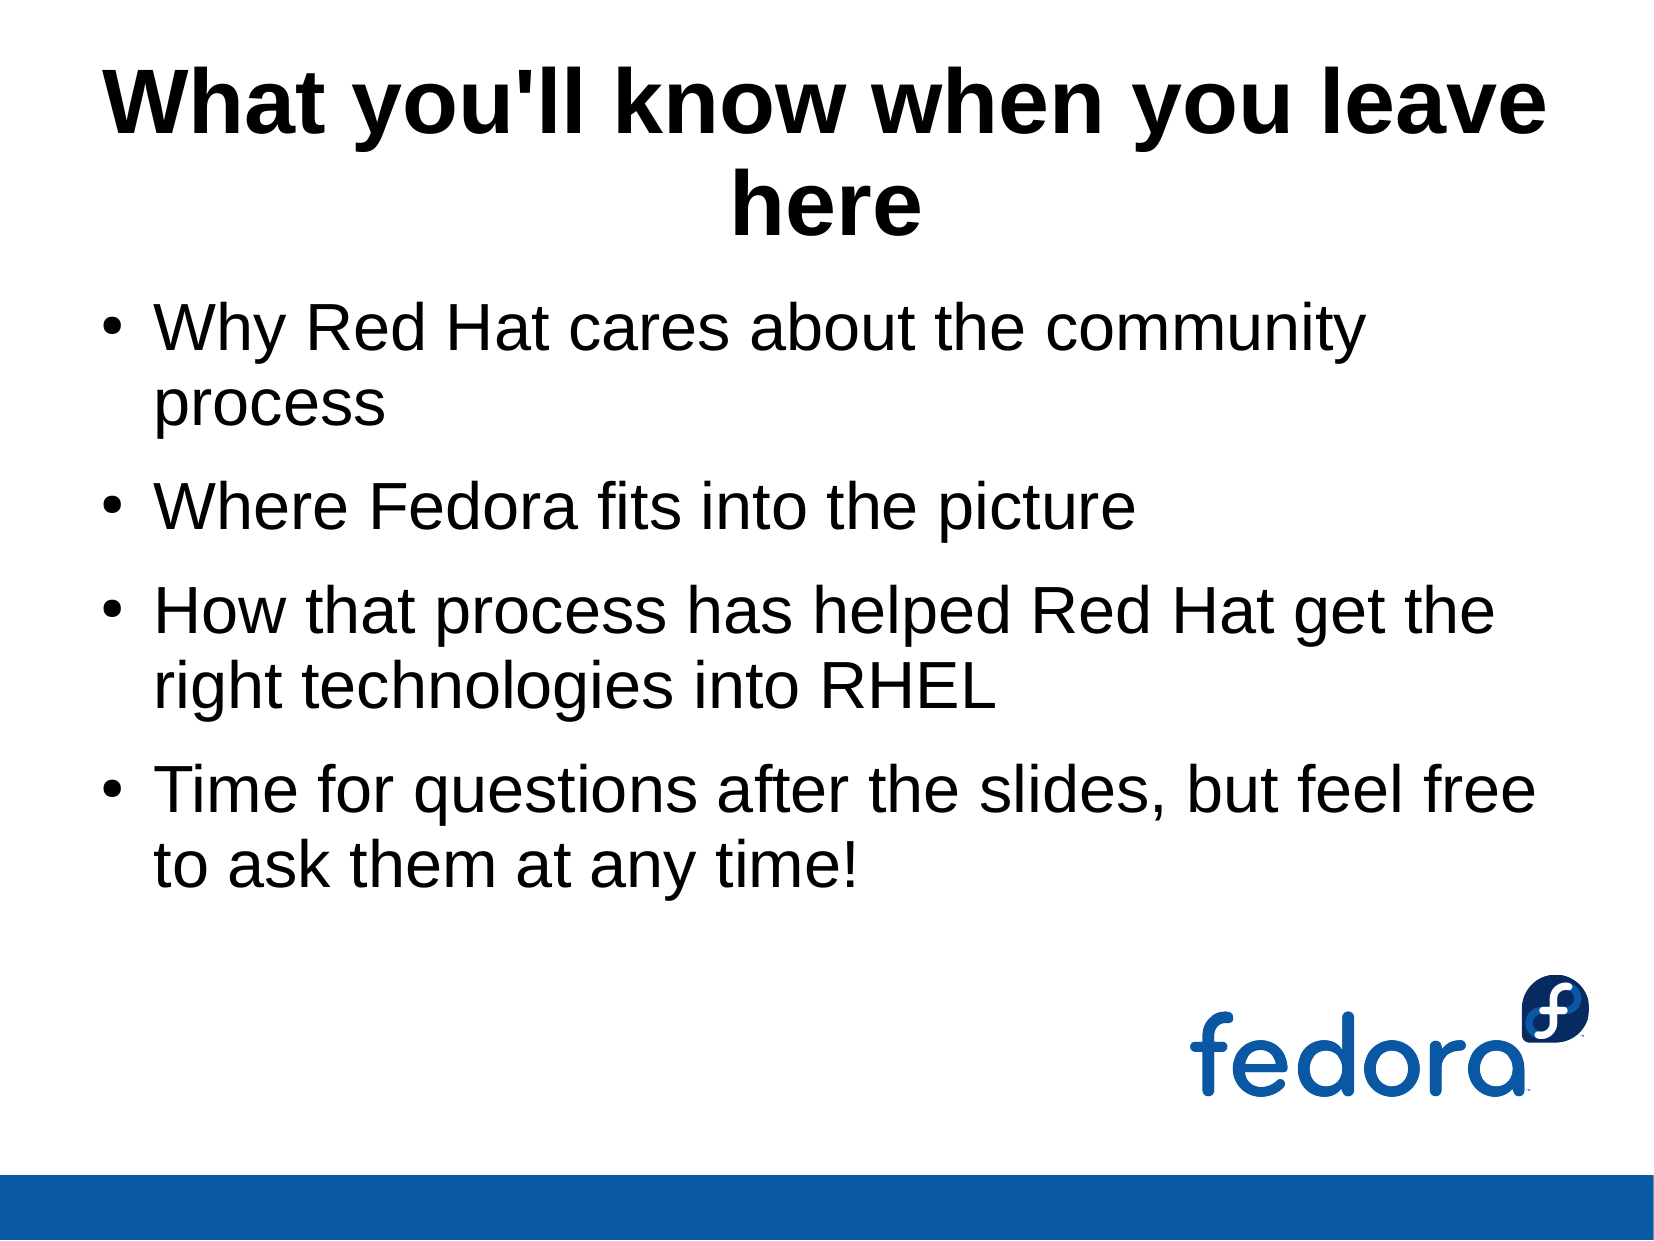

# What you'll know when you leave here
Why Red Hat cares about the community process
Where Fedora fits into the picture
How that process has helped Red Hat get the right technologies into RHEL
Time for questions after the slides, but feel free to ask them at any time!